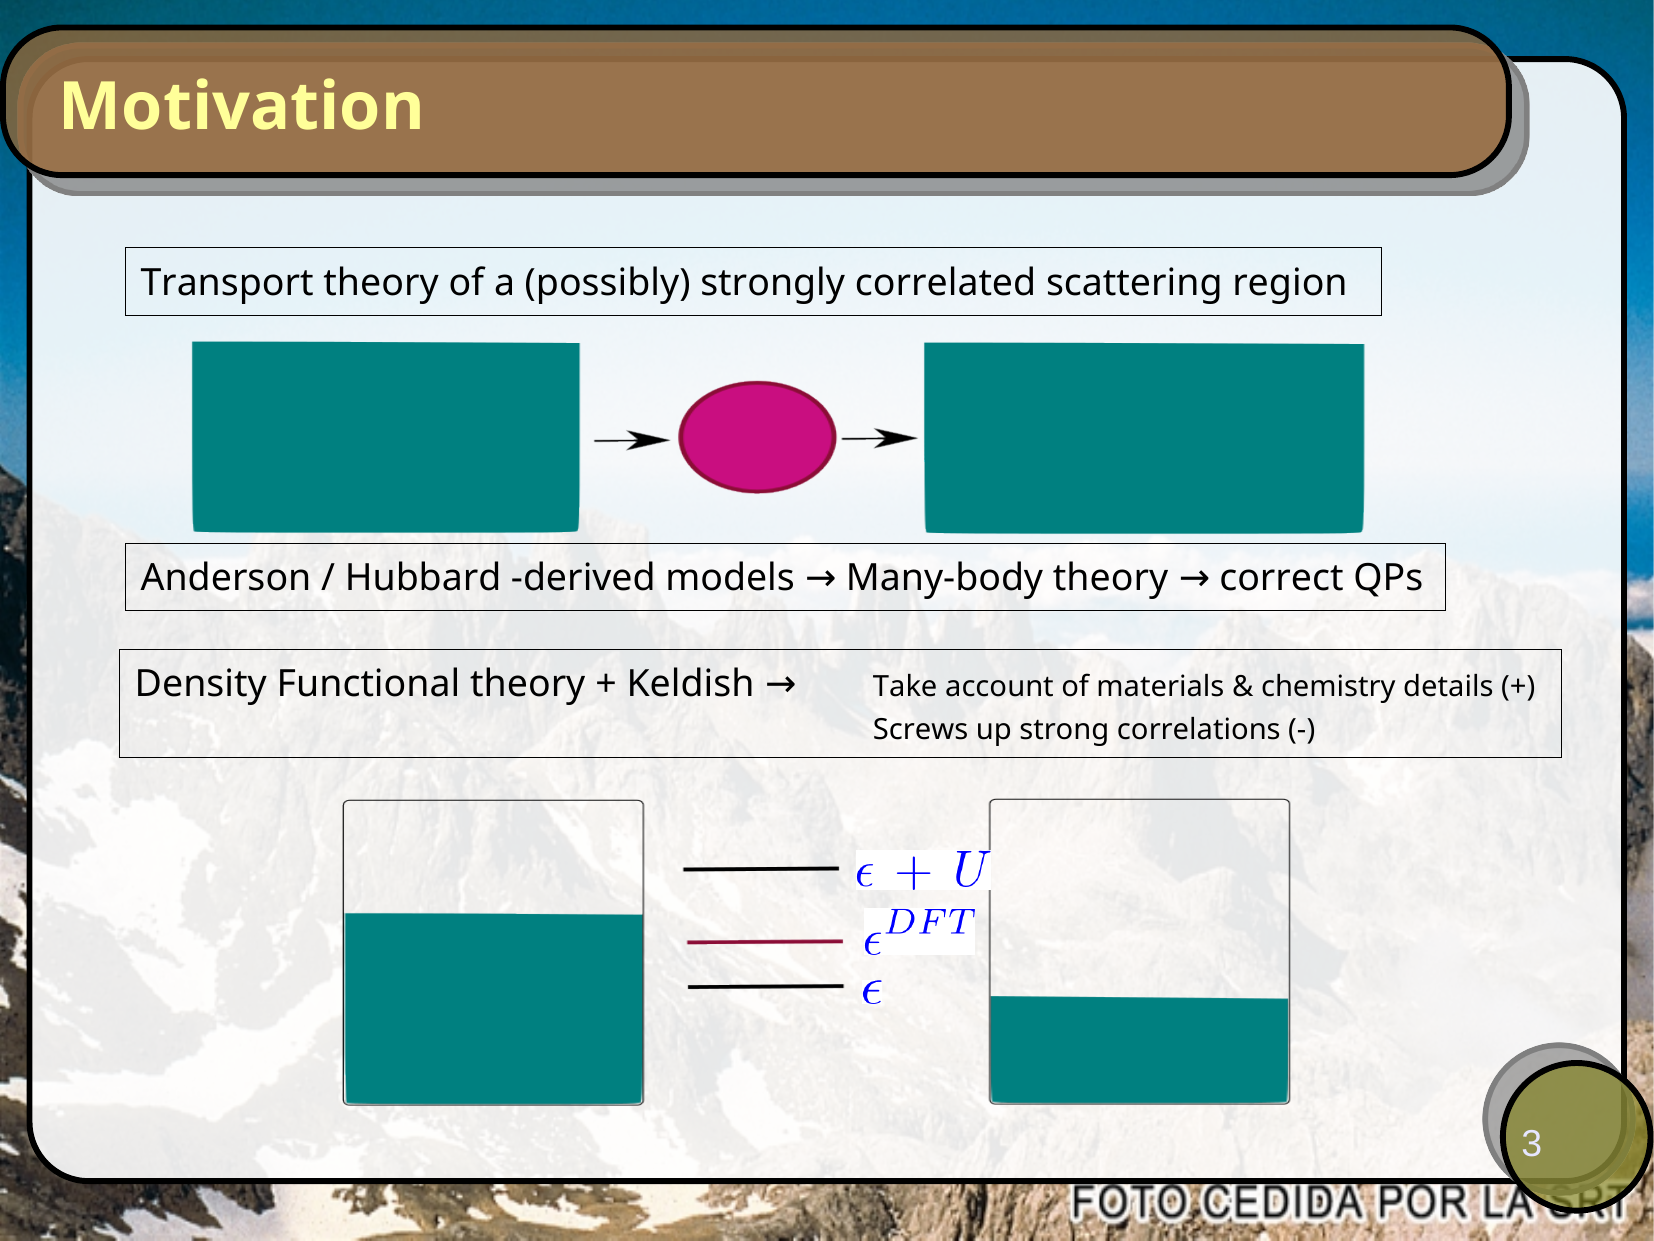

# Motivation
Transport theory of a (possibly) strongly correlated scattering region
Anderson / Hubbard -derived models → Many-body theory → correct QPs
Density Functional theory + Keldish → 	Take account of materials & chemistry details (+)
										Screws up strong correlations (-)
3